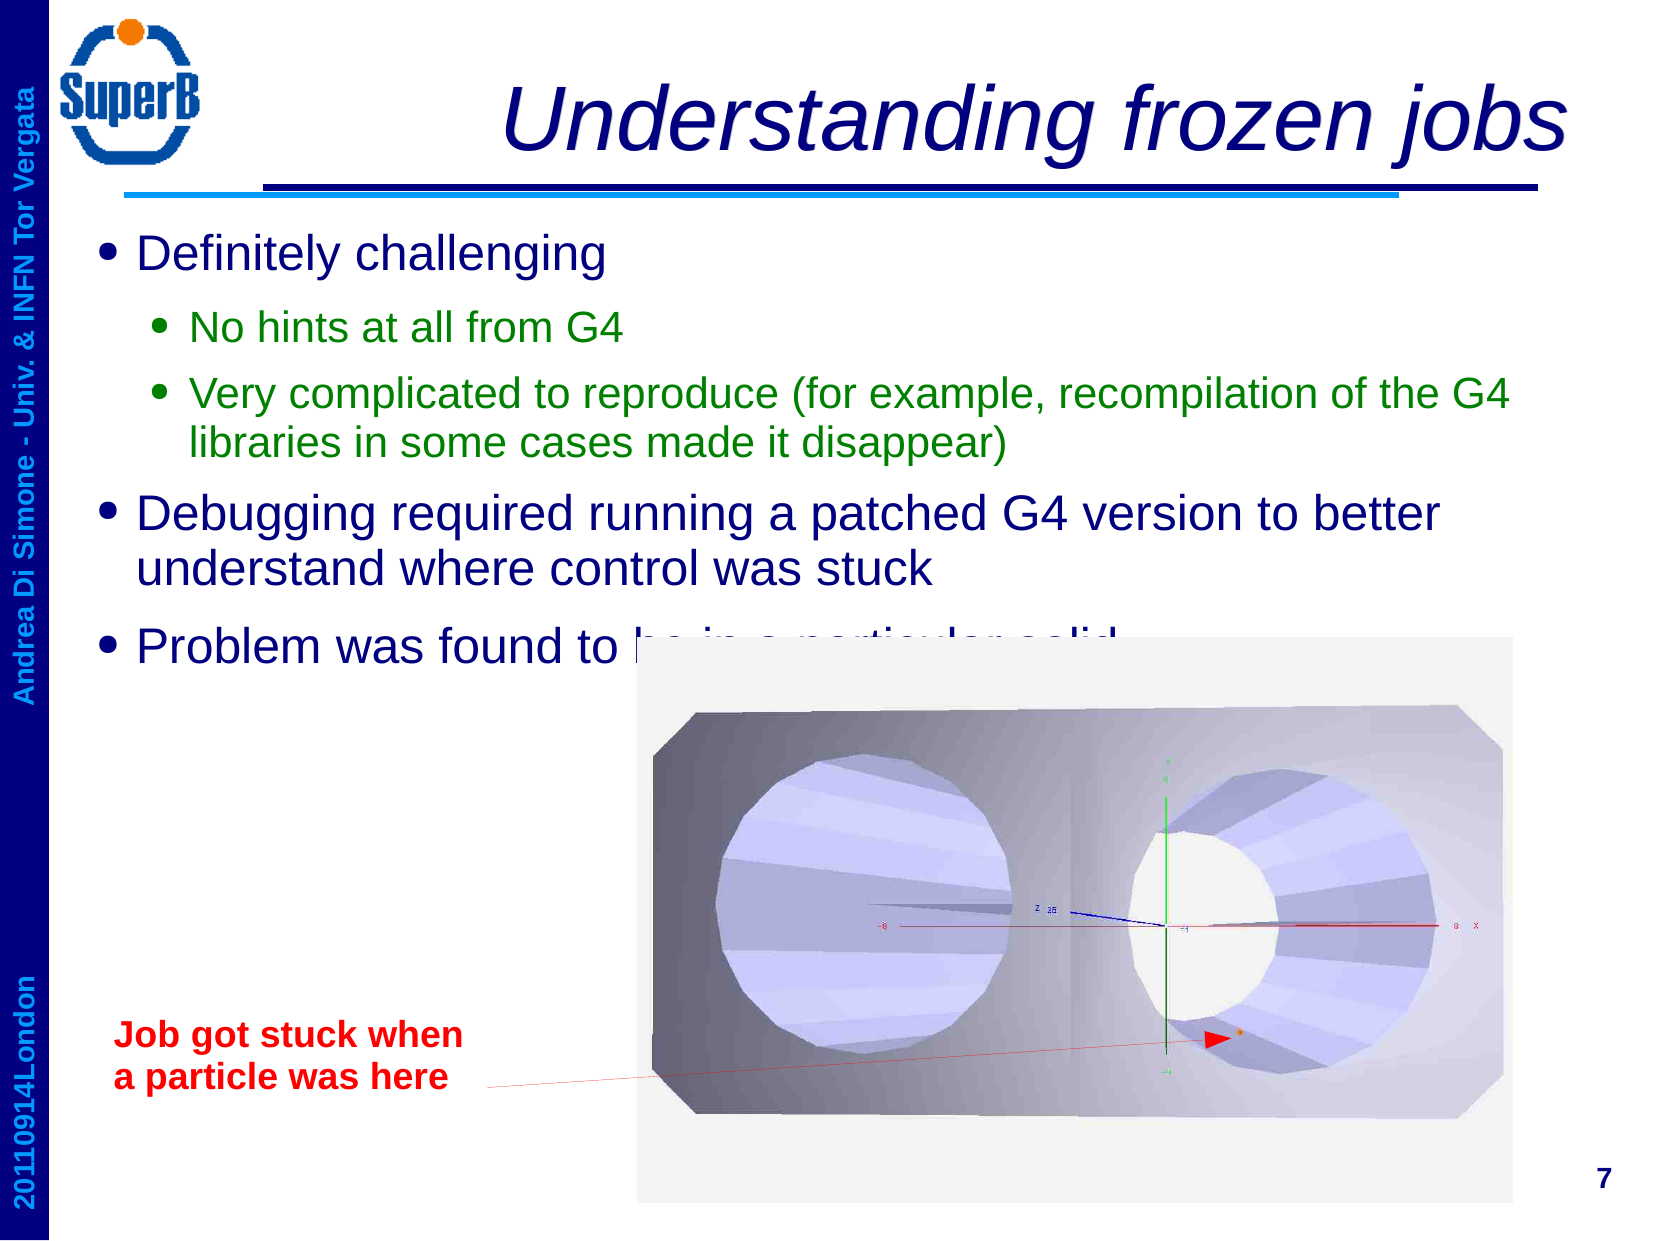

# Understanding frozen jobs
Definitely challenging
No hints at all from G4
Very complicated to reproduce (for example, recompilation of the G4 libraries in some cases made it disappear)
Debugging required running a patched G4 version to better understand where control was stuck
Problem was found to be in a particular solid
Andrea Di Simone - Univ. & INFN Tor Vergata
20110914London
Job got stuck when
a particle was here
7